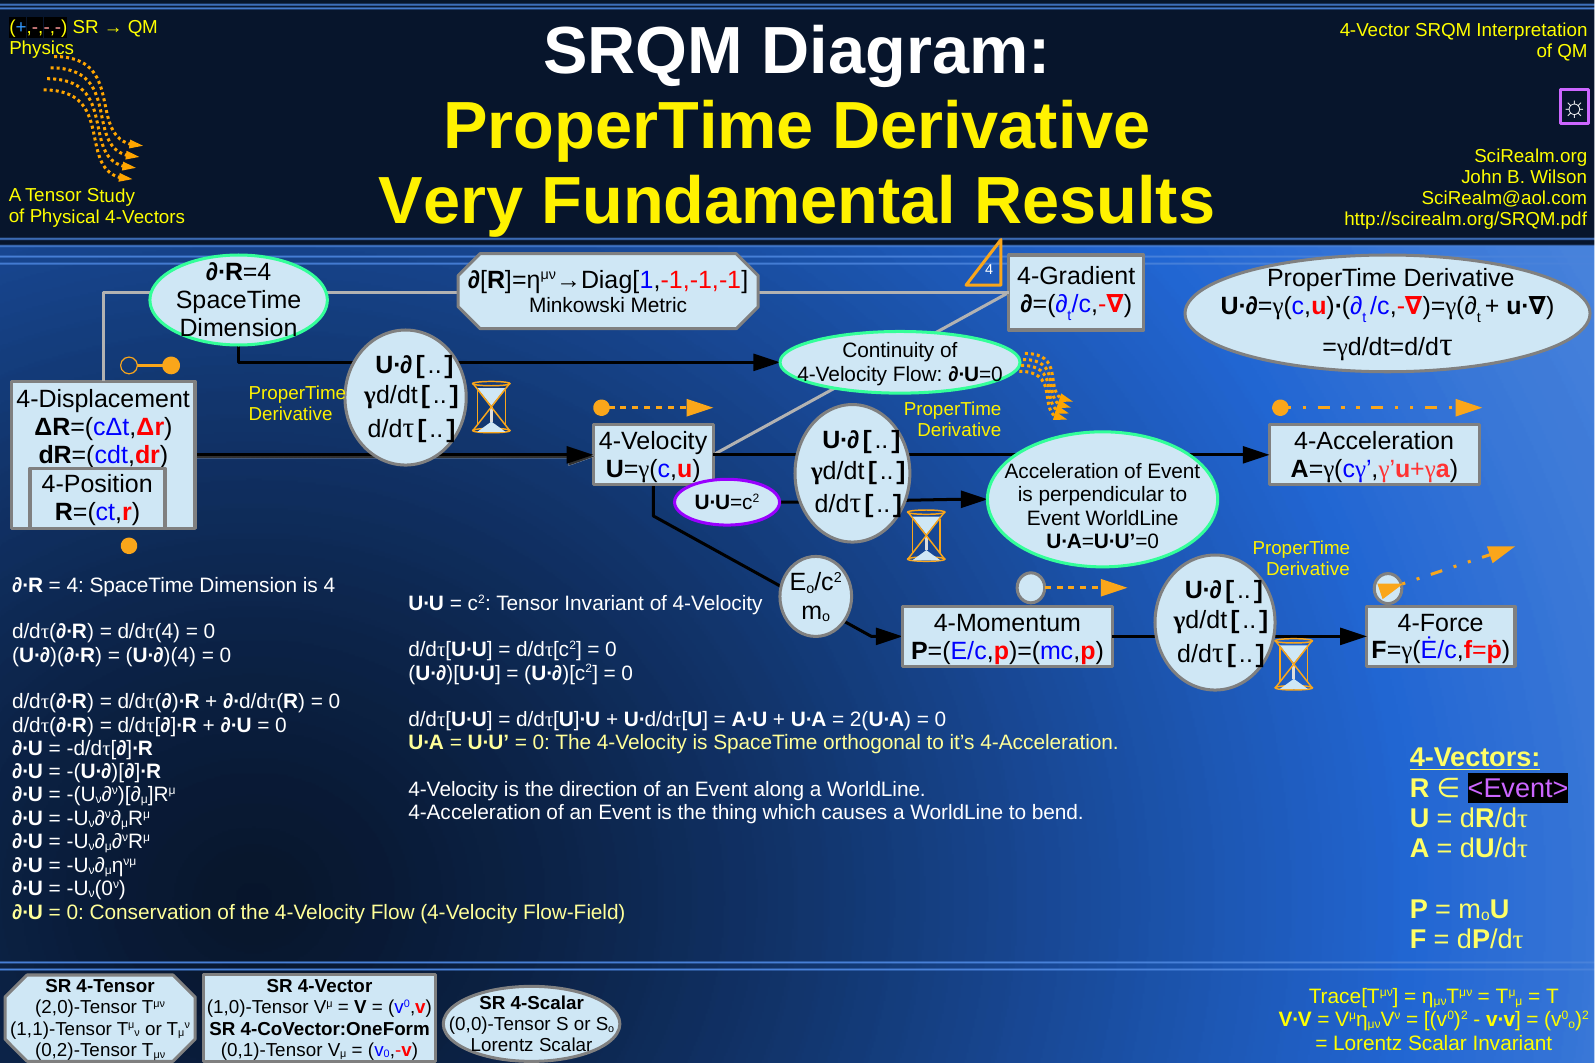

(+,-,-,-) SR → QM
Physics
A Tensor Study
of Physical 4-Vectors
4-Vector SRQM Interpretation
of QM
SciRealm.org
John B. Wilson
SciRealm@aol.com
http://scirealm.org/SRQM.pdf
# SRQM Diagram: ProperTime Derivative Very Fundamental Results
☼
4
∂[R]=ημν→Diag[1,-1,-1,-1]
Minkowski Metric
4-Gradient
∂=(∂t/c,-∇)
 ProperTime Derivative
U∙∂=γ(c,u)∙(∂t /c,-∇)=γ(∂t + u∙∇)
=γd/dt=d/dτ
∂∙R=4
SpaceTime
Dimension
 U∙∂[..]
 γd/dt[..]
 d/dτ[..]
Continuity of
4-Velocity Flow: ∂∙U=0
ProperTime
Derivative
4-Displacement
ΔR=(cΔt,Δr)
dR=(cdt,dr)
ProperTime
Derivative
 U∙∂[..]
 γd/dt[..]
 d/dτ[..]
4-Velocity
U=γ(c,u)
4-Acceleration
A=γ(cγ’,γ’u+γa)
Acceleration of Event
is perpendicular to
Event WorldLine
U∙A=U∙U’=0
4-Position
R=(ct,r)
U∙U=c2
ProperTime
Derivative
 U∙∂[..]
 γd/dt[..]
 d/dτ[..]
Eo/c2
mo
∂∙R = 4: SpaceTime Dimension is 4
d/dτ(∂∙R) = d/dτ(4) = 0
(U∙∂)(∂∙R) = (U∙∂)(4) = 0
d/dτ(∂∙R) = d/dτ(∂)∙R + ∂∙d/dτ(R) = 0
d/dτ(∂∙R) = d/dτ[∂]∙R + ∂∙U = 0
∂∙U = -d/dτ[∂]∙R
∂∙U = -(U∙∂)[∂]∙R
∂∙U = -(Uν∂ν)[∂μ]Rμ
∂∙U = -Uν∂ν∂μRμ
∂∙U = -Uν∂μ∂νRμ
∂∙U = -Uν∂μηνμ
∂∙U = -Uν(0ν)
∂∙U = 0: Conservation of the 4-Velocity Flow (4-Velocity Flow-Field)
U∙U = c2: Tensor Invariant of 4-Velocity
d/dτ[U∙U] = d/dτ[c2] = 0
(U∙∂)[U∙U] = (U∙∂)[c2] = 0
d/dτ[U∙U] = d/dτ[U]∙U + U∙d/dτ[U] = A∙U + U∙A = 2(U∙A) = 0
U∙A = U∙U’ = 0: The 4-Velocity is SpaceTime orthogonal to it’s 4-Acceleration.
4-Velocity is the direction of an Event along a WorldLine.
4-Acceleration of an Event is the thing which causes a WorldLine to bend.
4-Momentum
P=(E/c,p)=(mc,p)
4-Force
F=γ(Ė/c,f=ṗ)
4-Vectors:
R ∈ <Event>
U = dR/dτ
A = dU/dτ
P = moU
F = dP/dτ
SR 4-Tensor
(2,0)-Tensor Tμν
(1,1)-Tensor Tμν or Tμν
(0,2)-Tensor Tμν
SR 4-Vector
(1,0)-Tensor Vμ = V = (v0,v)
SR 4-CoVector:OneForm
(0,1)-Tensor Vμ = (v0,-v)
Trace[Tμν] = ημνTμν = Tμμ = T
V∙V = VμημνVν = [(v0)2 - v∙v] = (v0o)2
= Lorentz Scalar Invariant
SR 4-Scalar
(0,0)-Tensor S or So
Lorentz Scalar